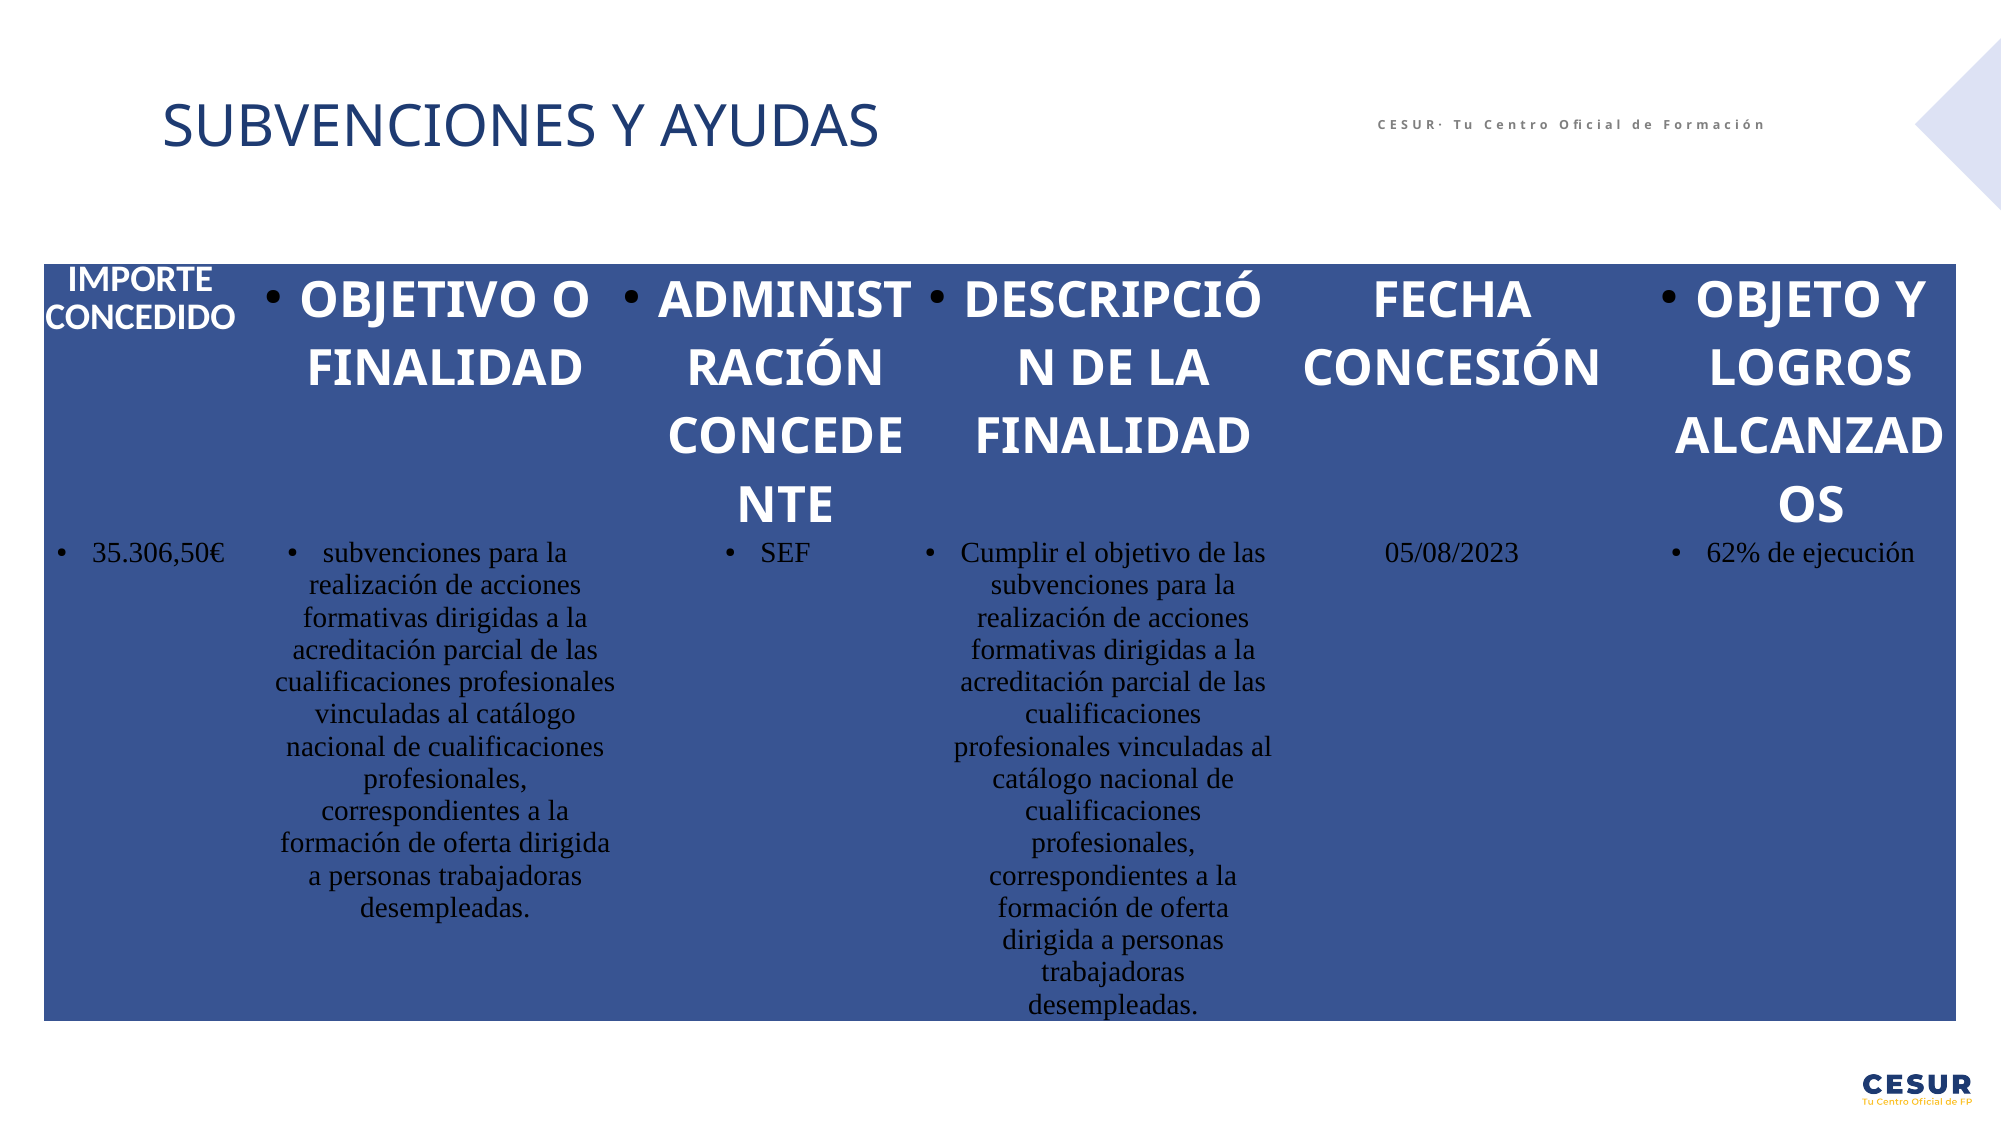

# SUBVENCIONES Y AYUDAS
| IMPORTE CONCEDIDO | OBJETIVO O FINALIDAD | ADMINISTRACIÓN CONCEDENTE | DESCRIPCIÓN DE LA FINALIDAD | FECHA CONCESIÓN | OBJETO Y LOGROS ALCANZADOS |
| --- | --- | --- | --- | --- | --- |
| 35.306,50€ | subvenciones para la realización de acciones formativas dirigidas a la acreditación parcial de las cualificaciones profesionales vinculadas al catálogo nacional de cualificaciones profesionales, correspondientes a la formación de oferta dirigida a personas trabajadoras desempleadas. | SEF | Cumplir el objetivo de las subvenciones para la realización de acciones formativas dirigidas a la acreditación parcial de las cualificaciones profesionales vinculadas al catálogo nacional de cualificaciones profesionales, correspondientes a la formación de oferta dirigida a personas trabajadoras desempleadas. | 05/08/2023 | 62% de ejecución |